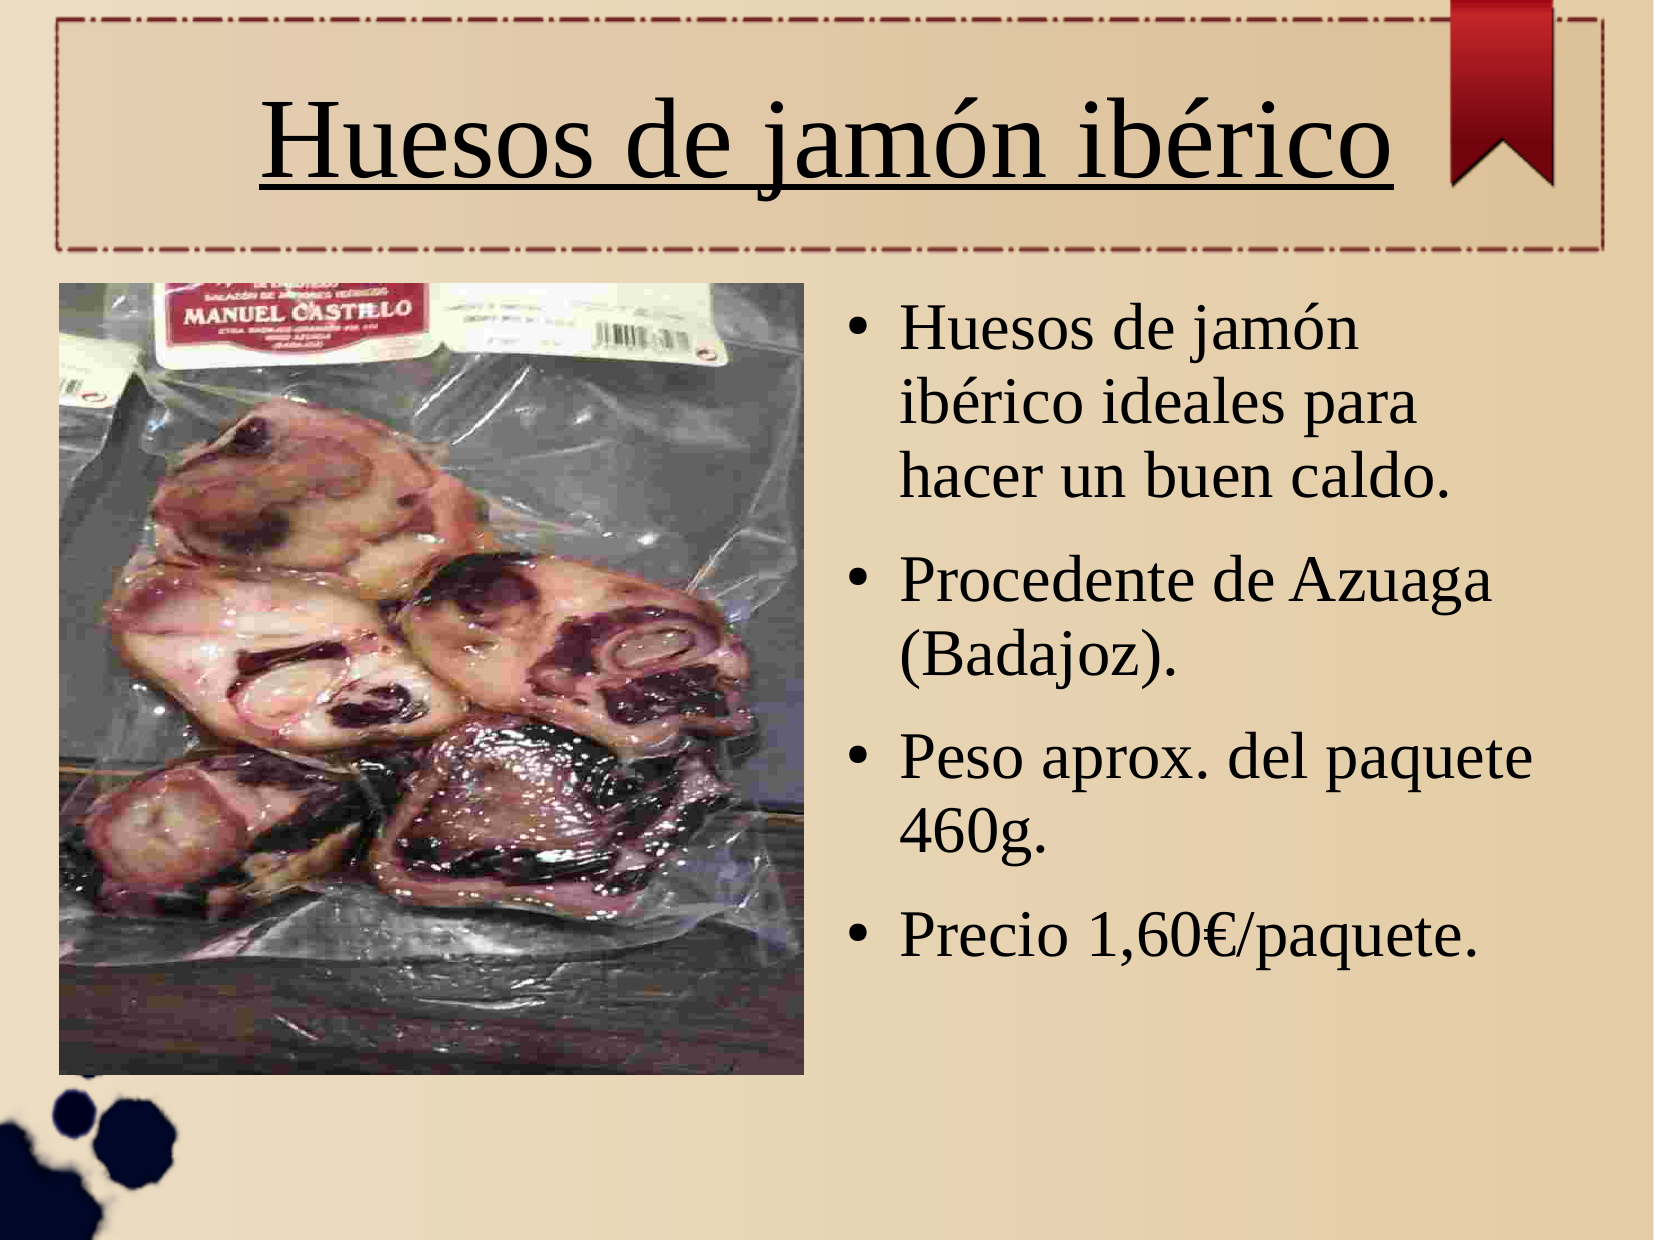

# Huesos de jamón ibérico
Huesos de jamón ibérico ideales para hacer un buen caldo.
Procedente de Azuaga (Badajoz).
Peso aprox. del paquete 460g.
Precio 1,60€/paquete.